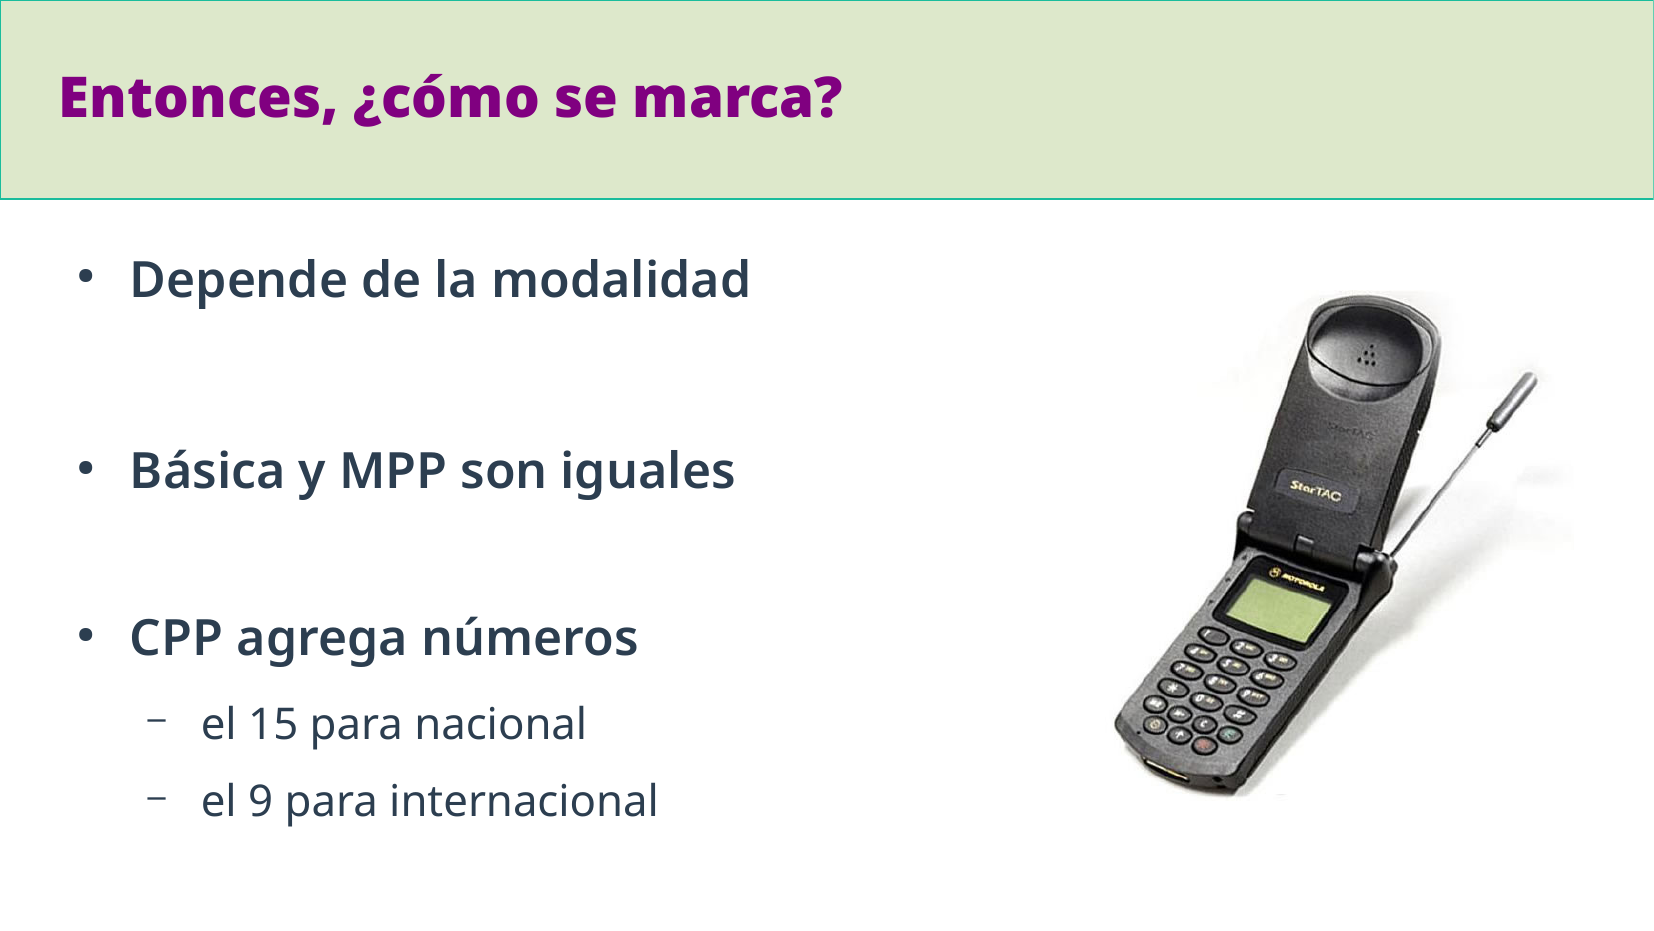

# Entonces, ¿cómo se marca?
Depende de la modalidad
Básica y MPP son iguales
CPP agrega números
el 15 para nacional
el 9 para internacional